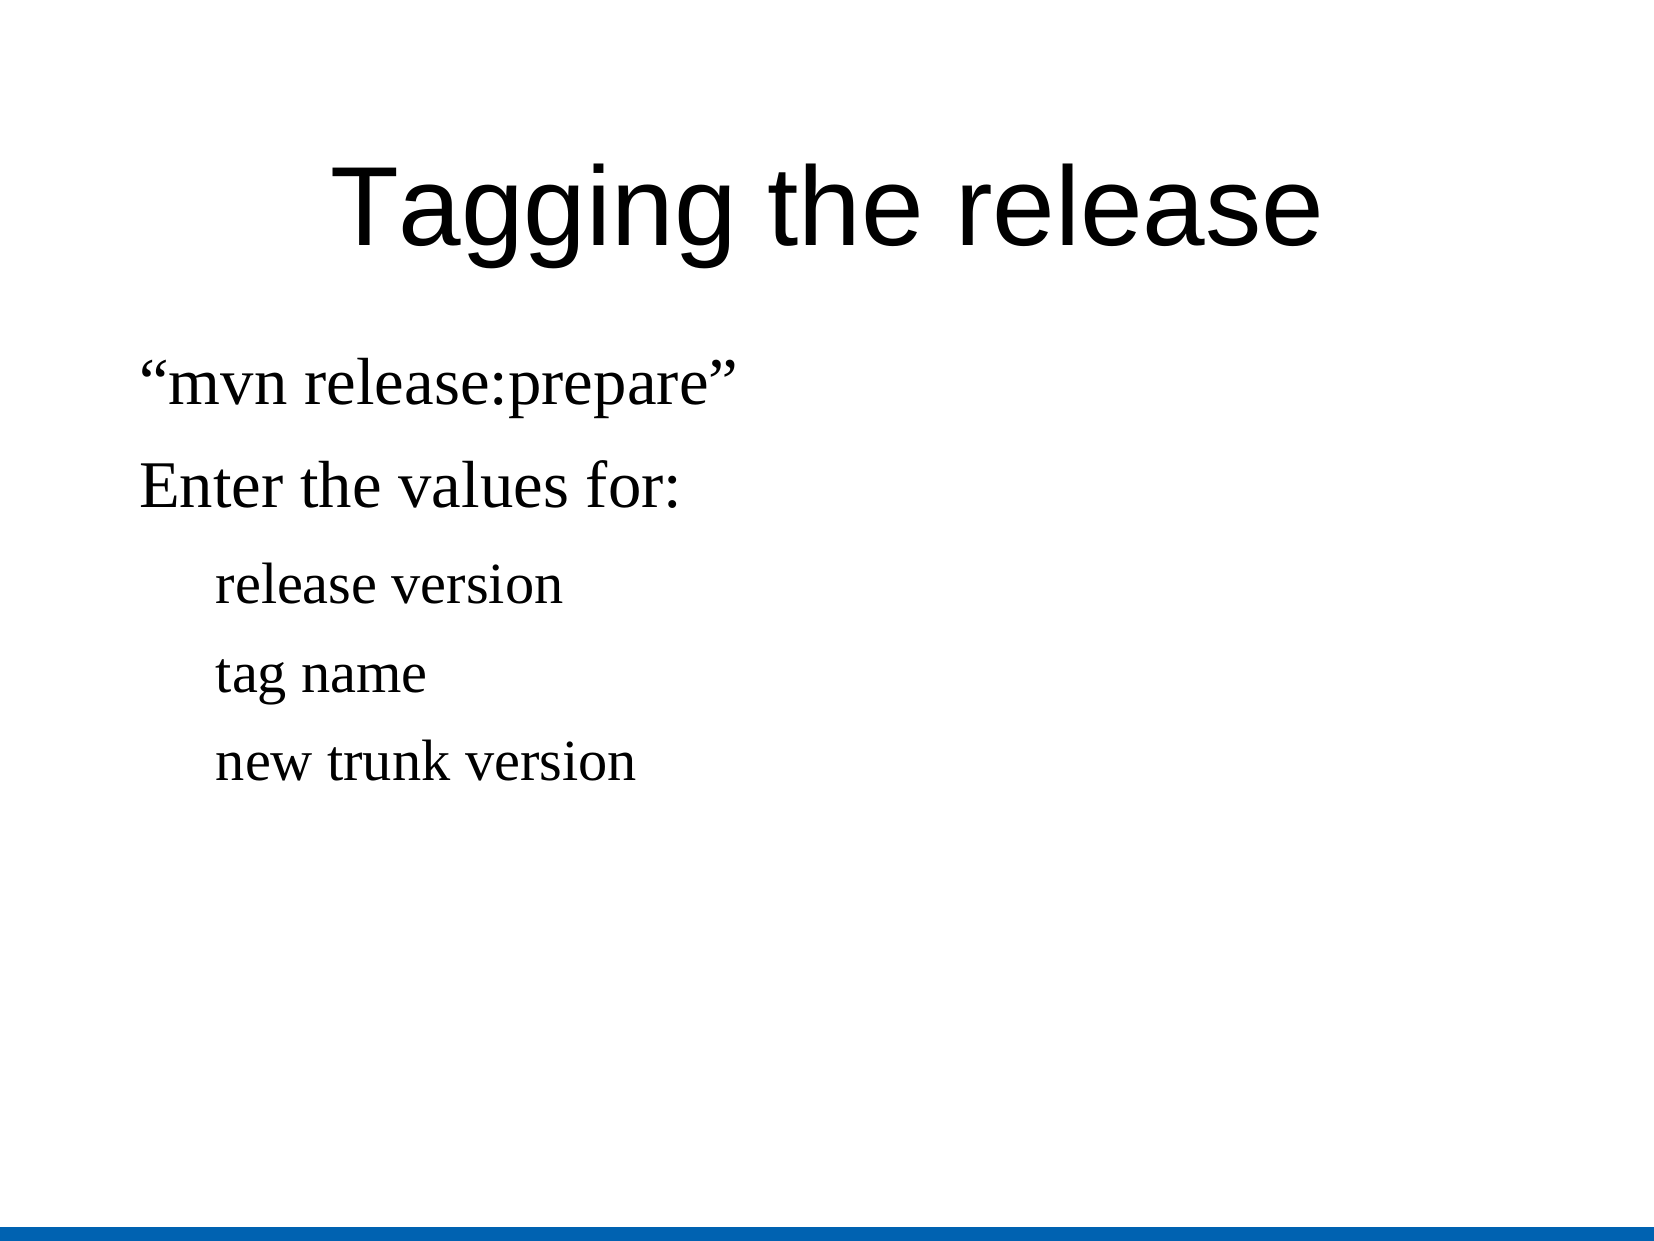

# Tagging the release
“mvn release:prepare”
Enter the values for:
release version
tag name
new trunk version